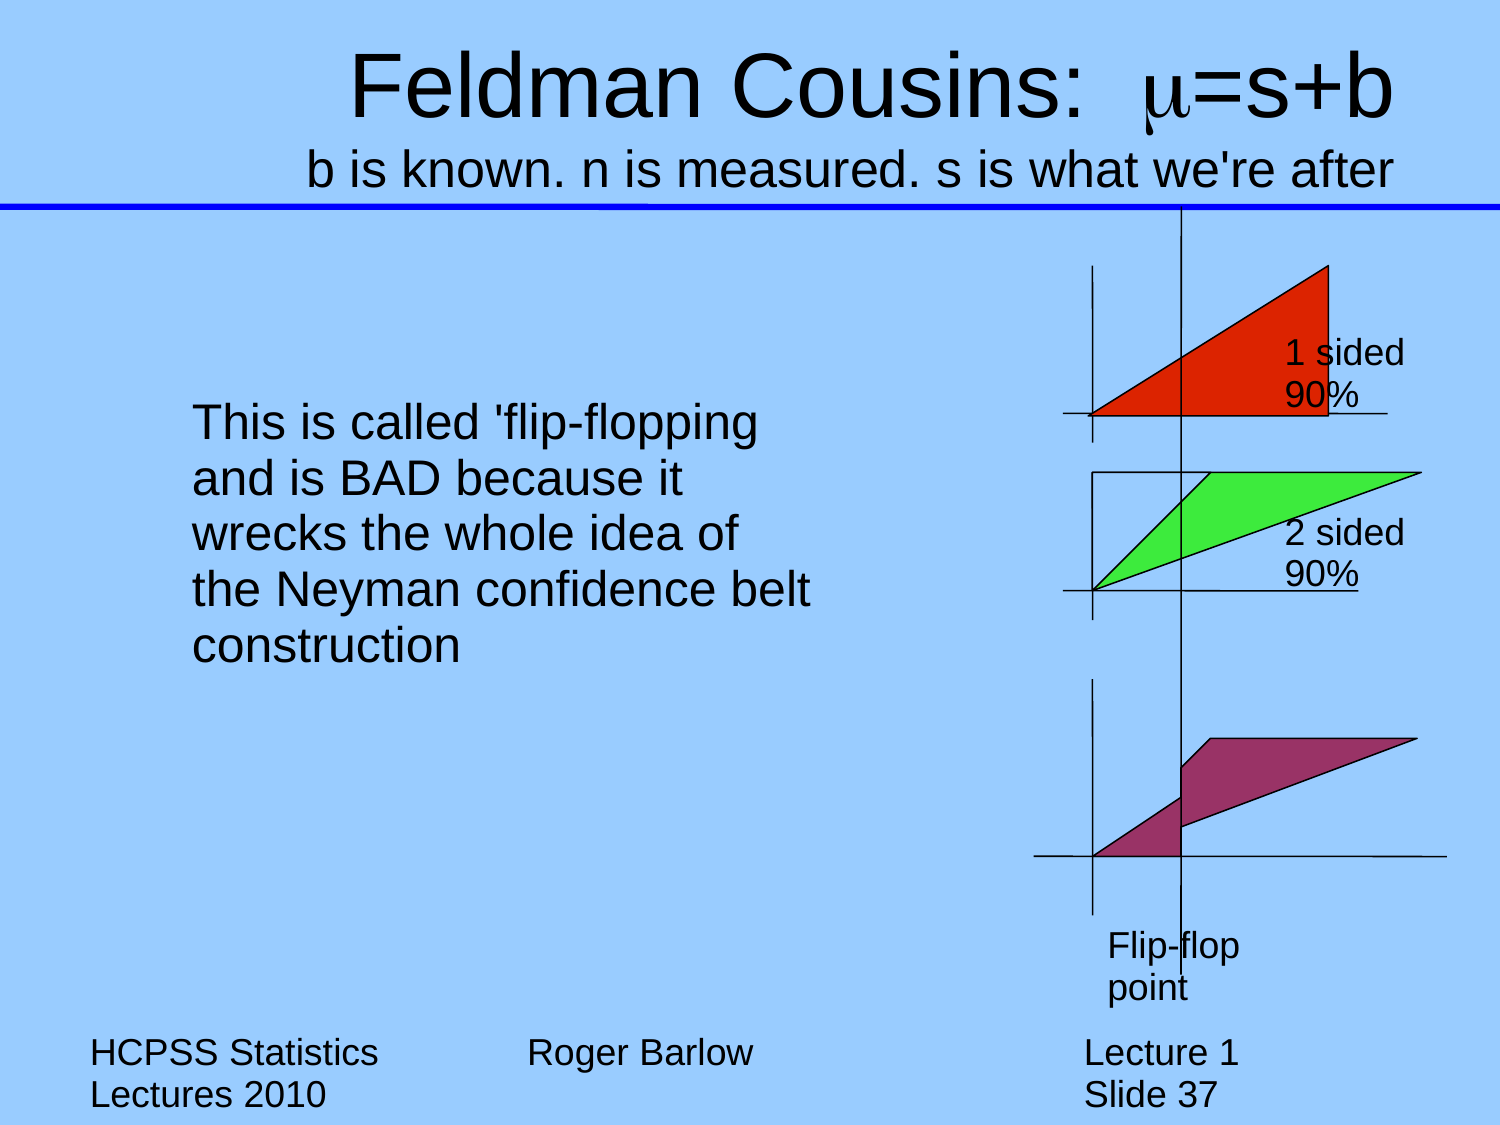

# Feldman Cousins: =s+b b is known. n is measured. s is what we're after
1 sided 90%
This is called 'flip-flopping and is BAD because it wrecks the whole idea of the Neyman confidence belt construction
2 sided 90%
Flip-flop point
37